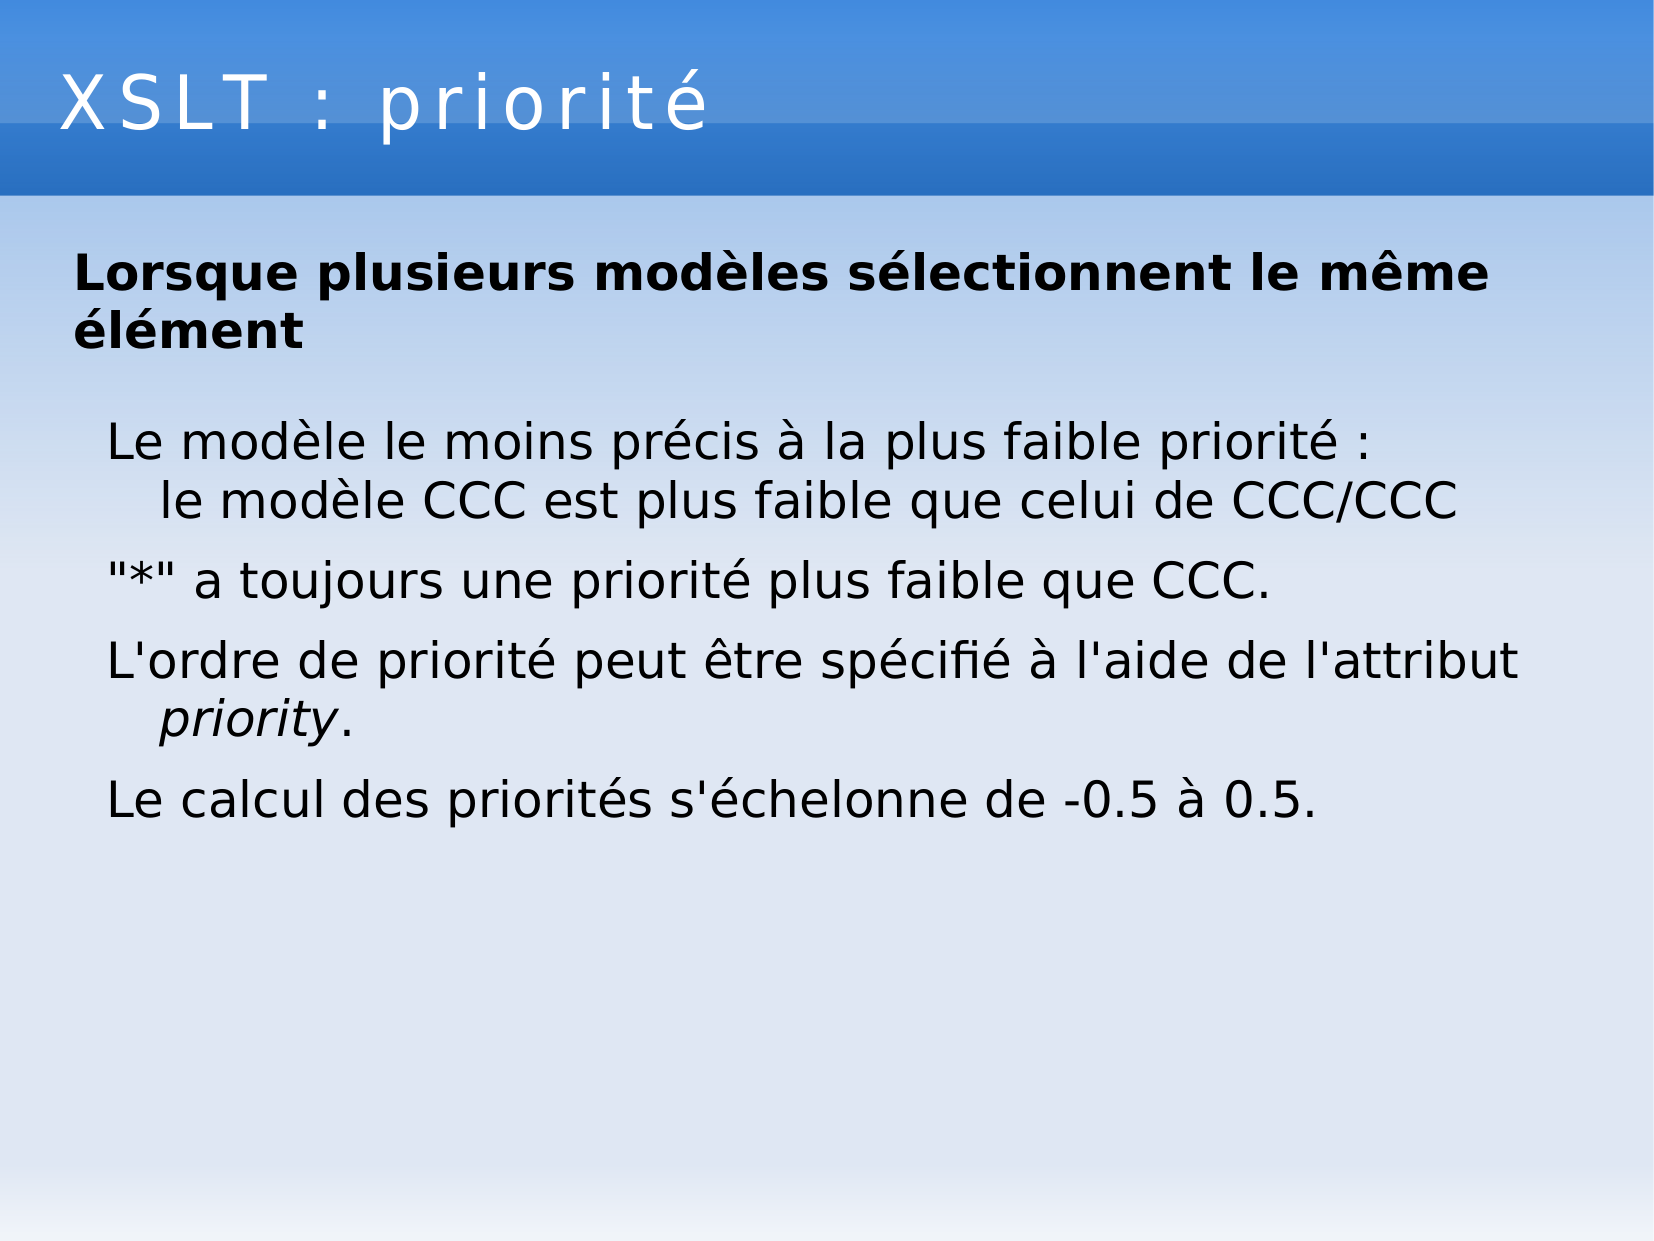

# XSLT : priorité
Lorsque plusieurs modèles sélectionnent le même élément
Le modèle le moins précis à la plus faible priorité :
le modèle CCC est plus faible que celui de CCC/CCC
"*" a toujours une priorité plus faible que CCC.
L'ordre de priorité peut être spécifié à l'aide de l'attribut priority.
Le calcul des priorités s'échelonne de -0.5 à 0.5.